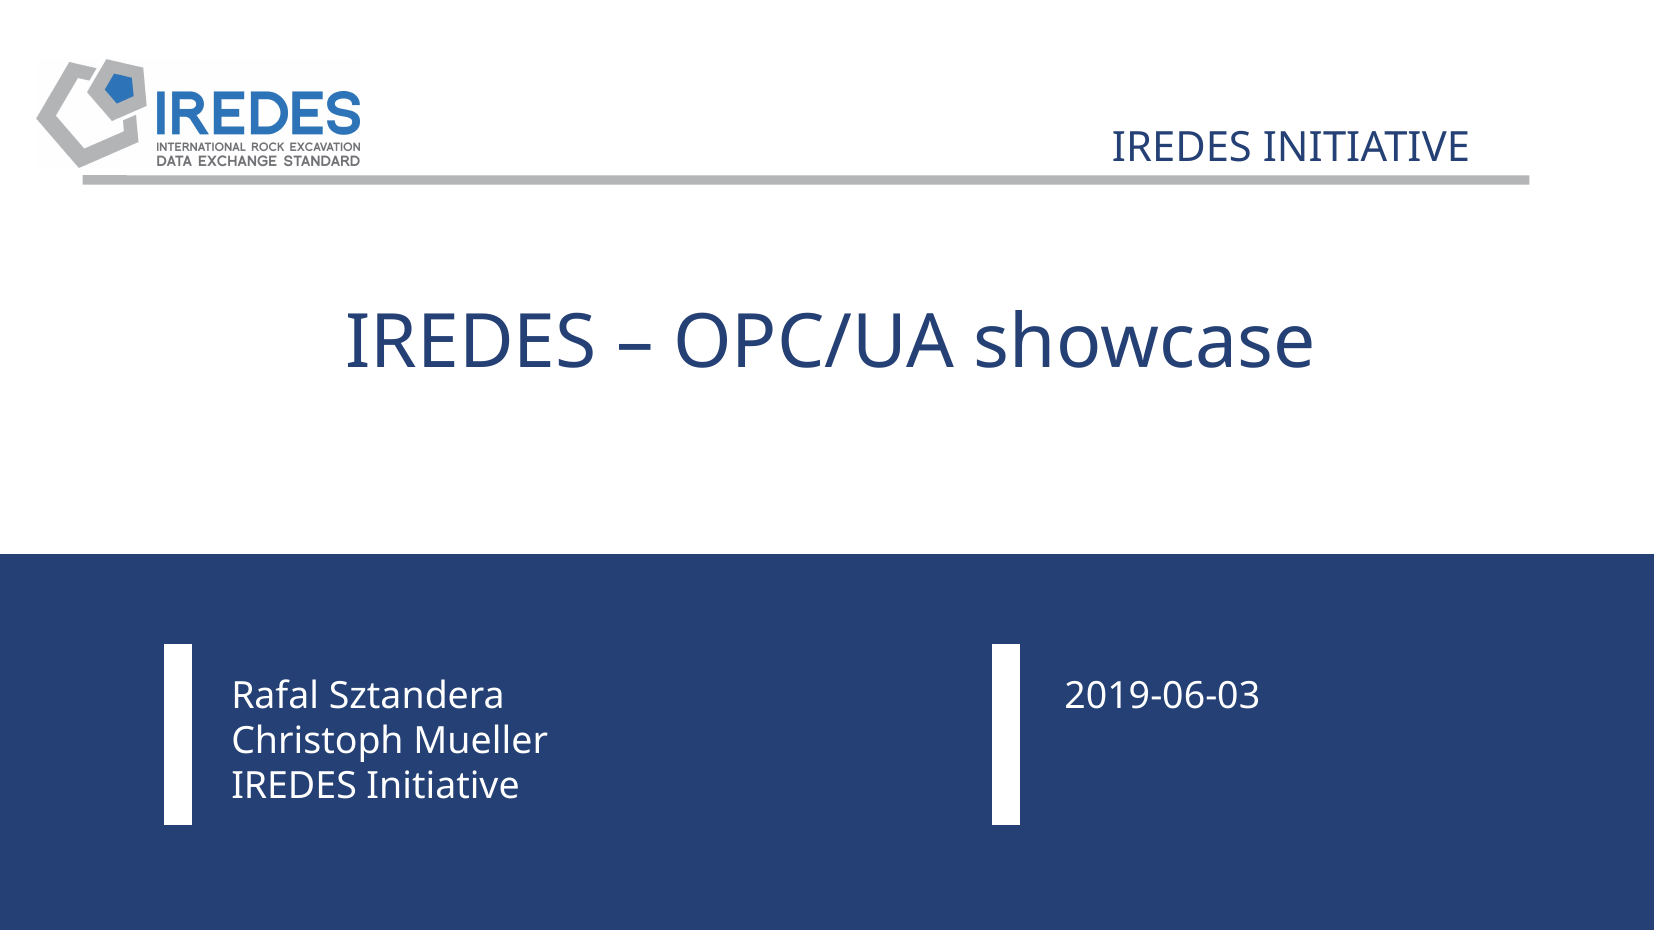

IREDES – OPC/UA showcase
Rafal Sztandera
Christoph Mueller
IREDES Initiative
2019-06-03